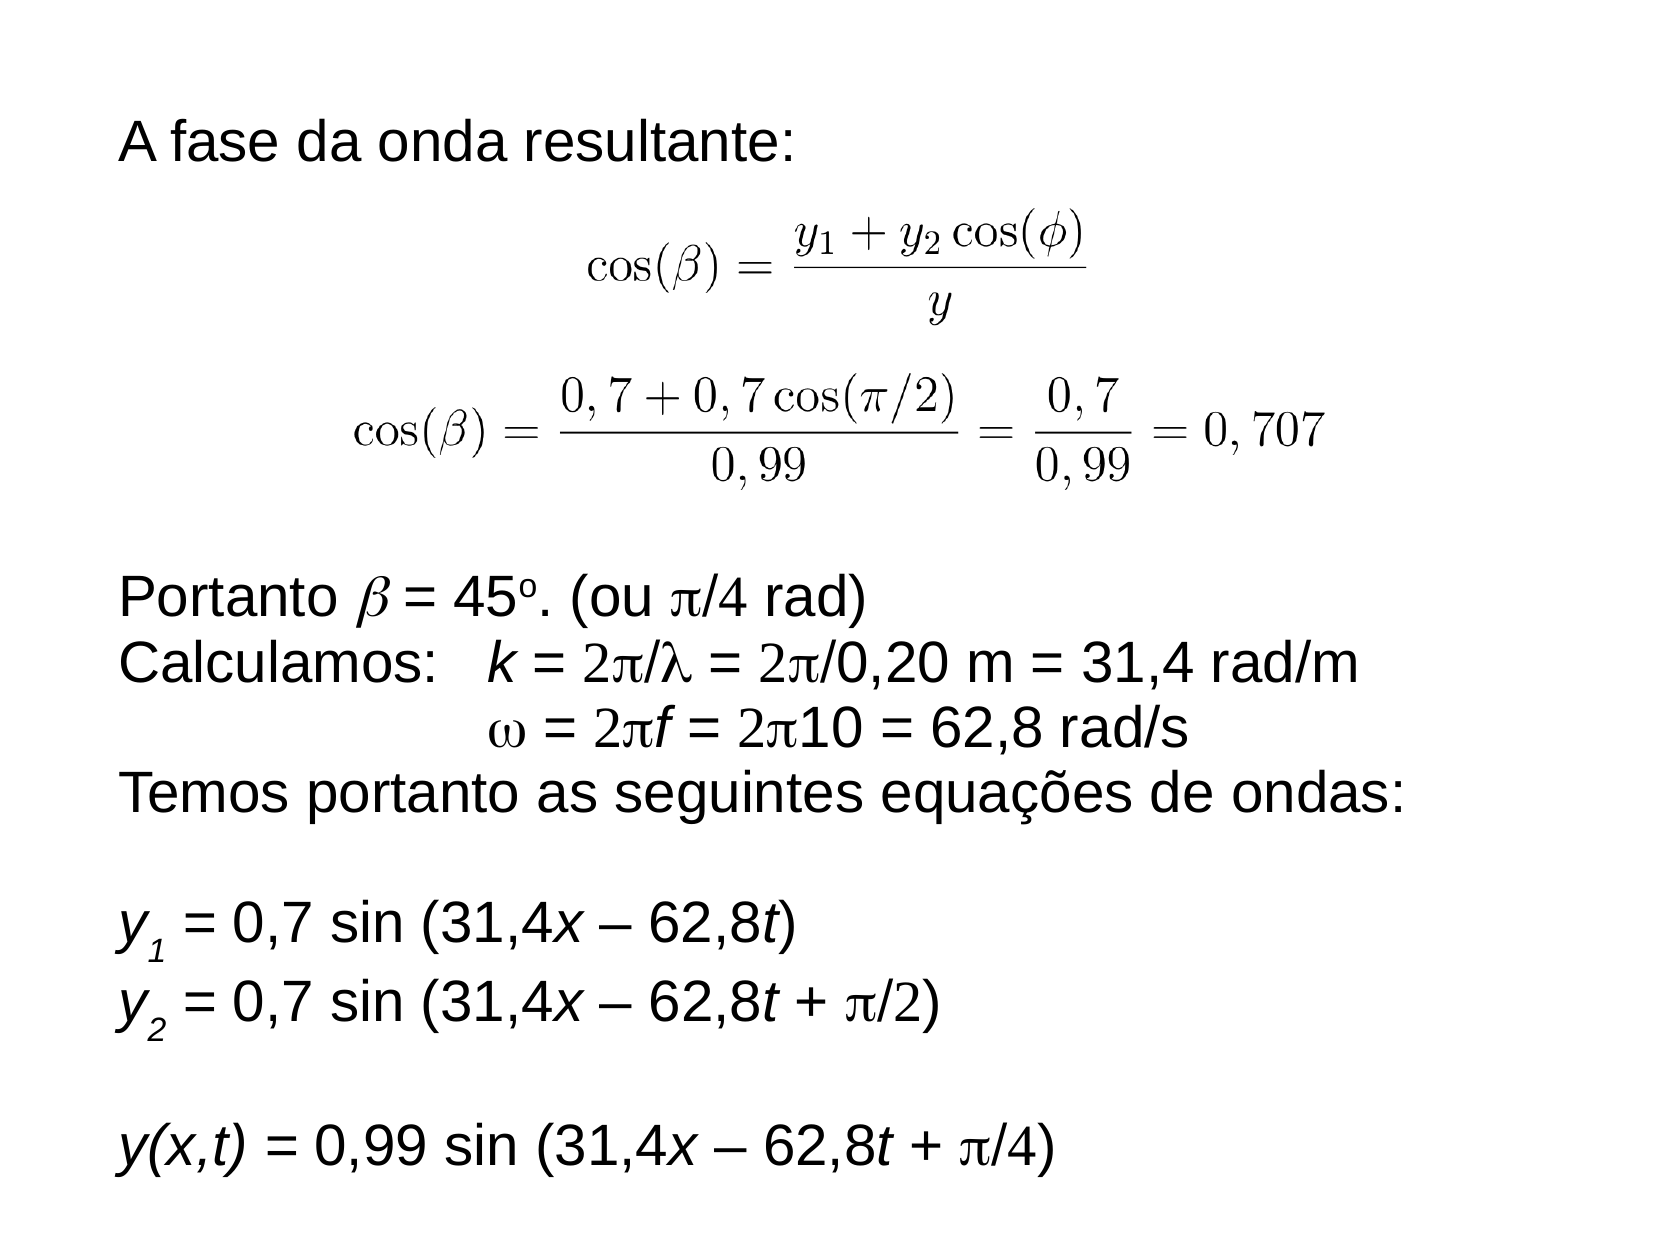

# A fase da onda resultante:
Portanto b = 45o. (ou p/4 rad)
Calculamos: 	k = 2p/l = 2p/0,20 m = 31,4 rad/m
					w = 2pf = 2p10 = 62,8 rad/s
Temos portanto as seguintes equações de ondas:
y1 = 0,7 sin (31,4x – 62,8t)
y2 = 0,7 sin (31,4x – 62,8t + p/2)
y(x,t) = 0,99 sin (31,4x – 62,8t + p/4)